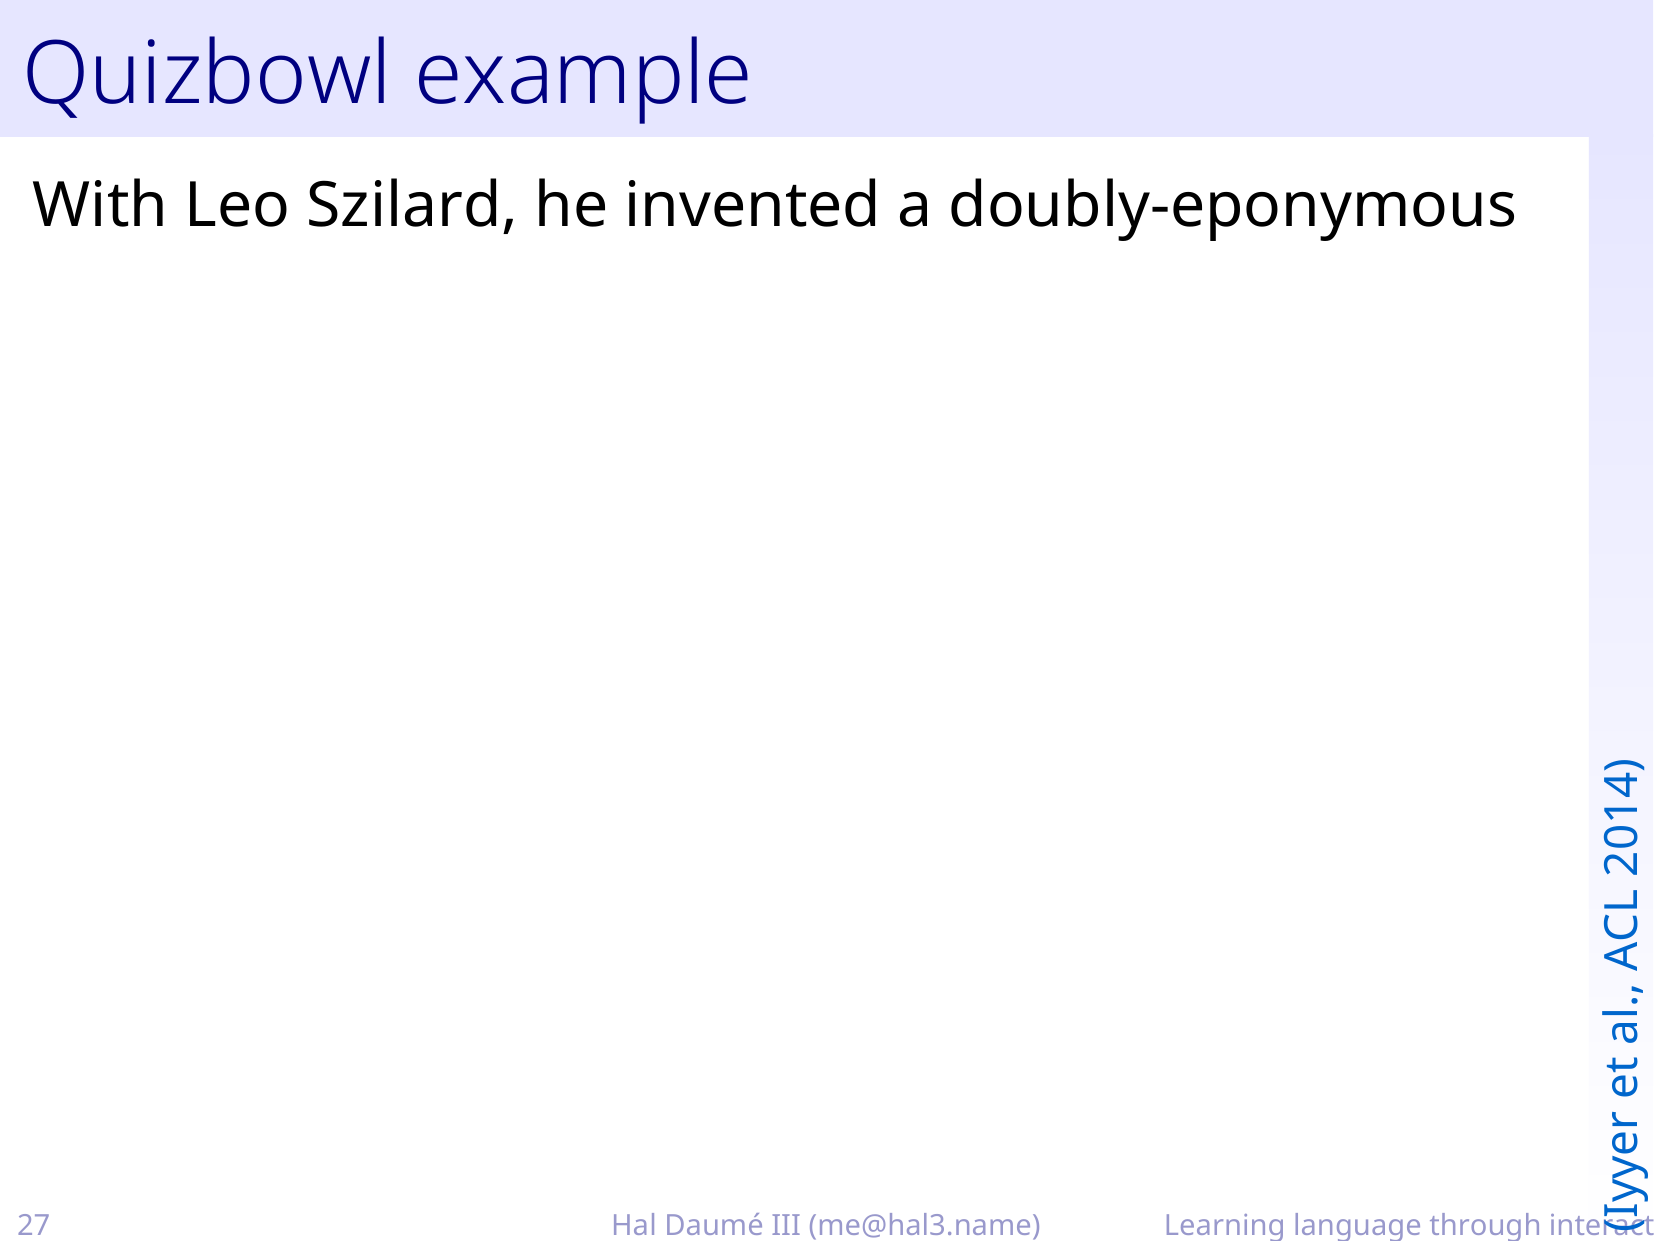

# Quizbowl example
With Leo Szilard, he invented a doubly-eponymous
(Iyyer et al., ACL 2014)